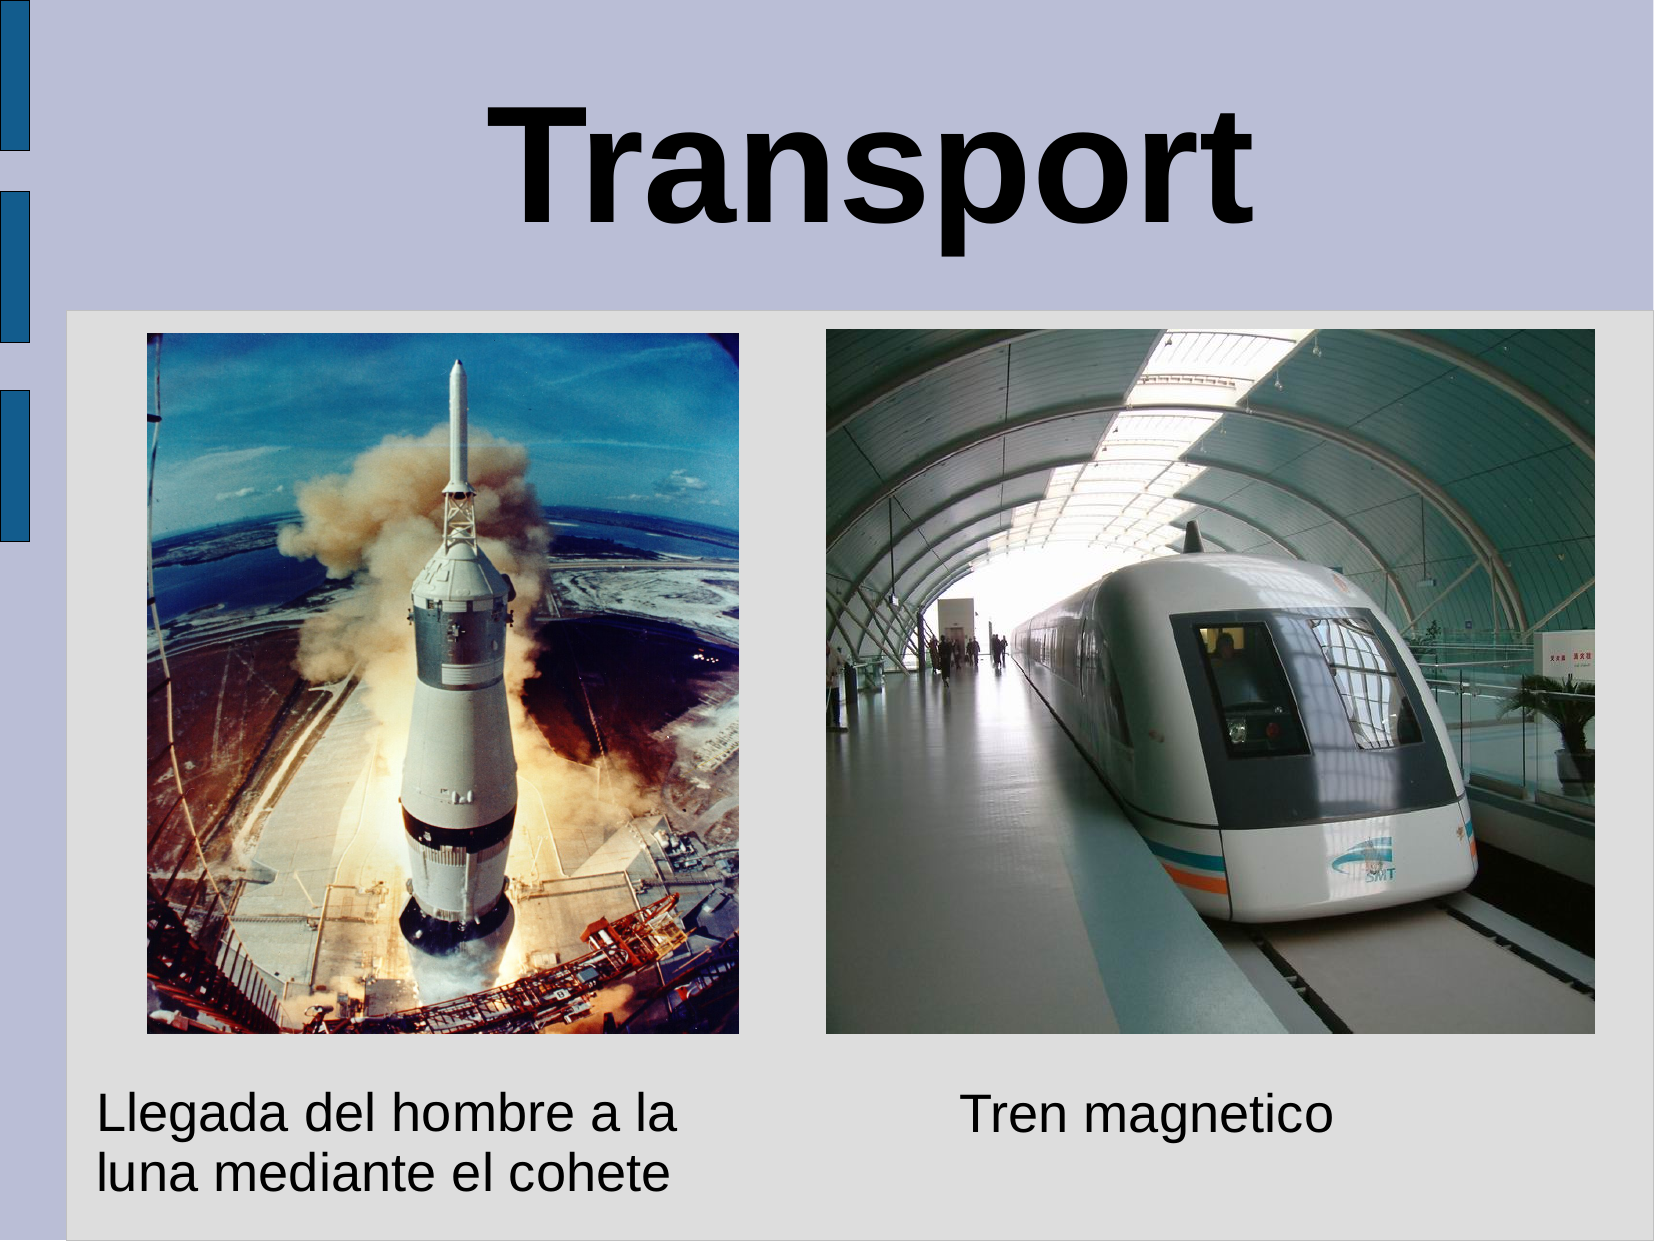

Transport
Llegada del hombre a la
luna mediante el cohete
Tren magnetico